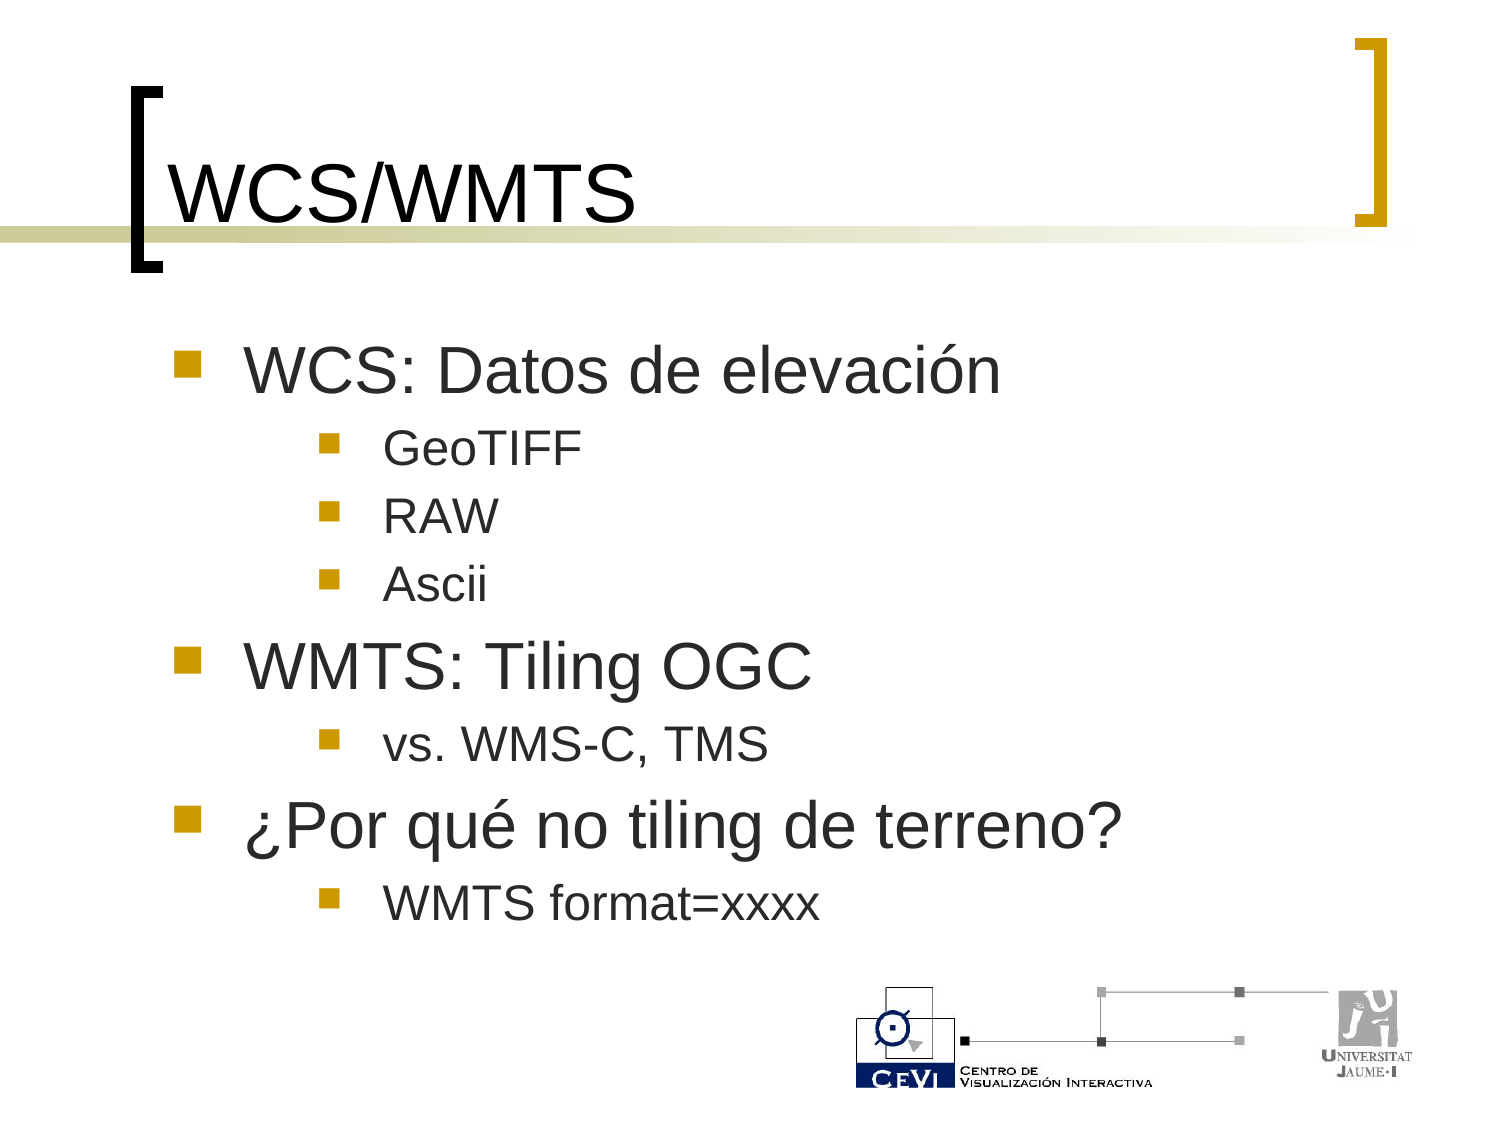

# WCS/WMTS
WCS: Datos de elevación
GeoTIFF
RAW
Ascii
WMTS: Tiling OGC
vs. WMS-C, TMS
¿Por qué no tiling de terreno?
WMTS format=xxxx
9